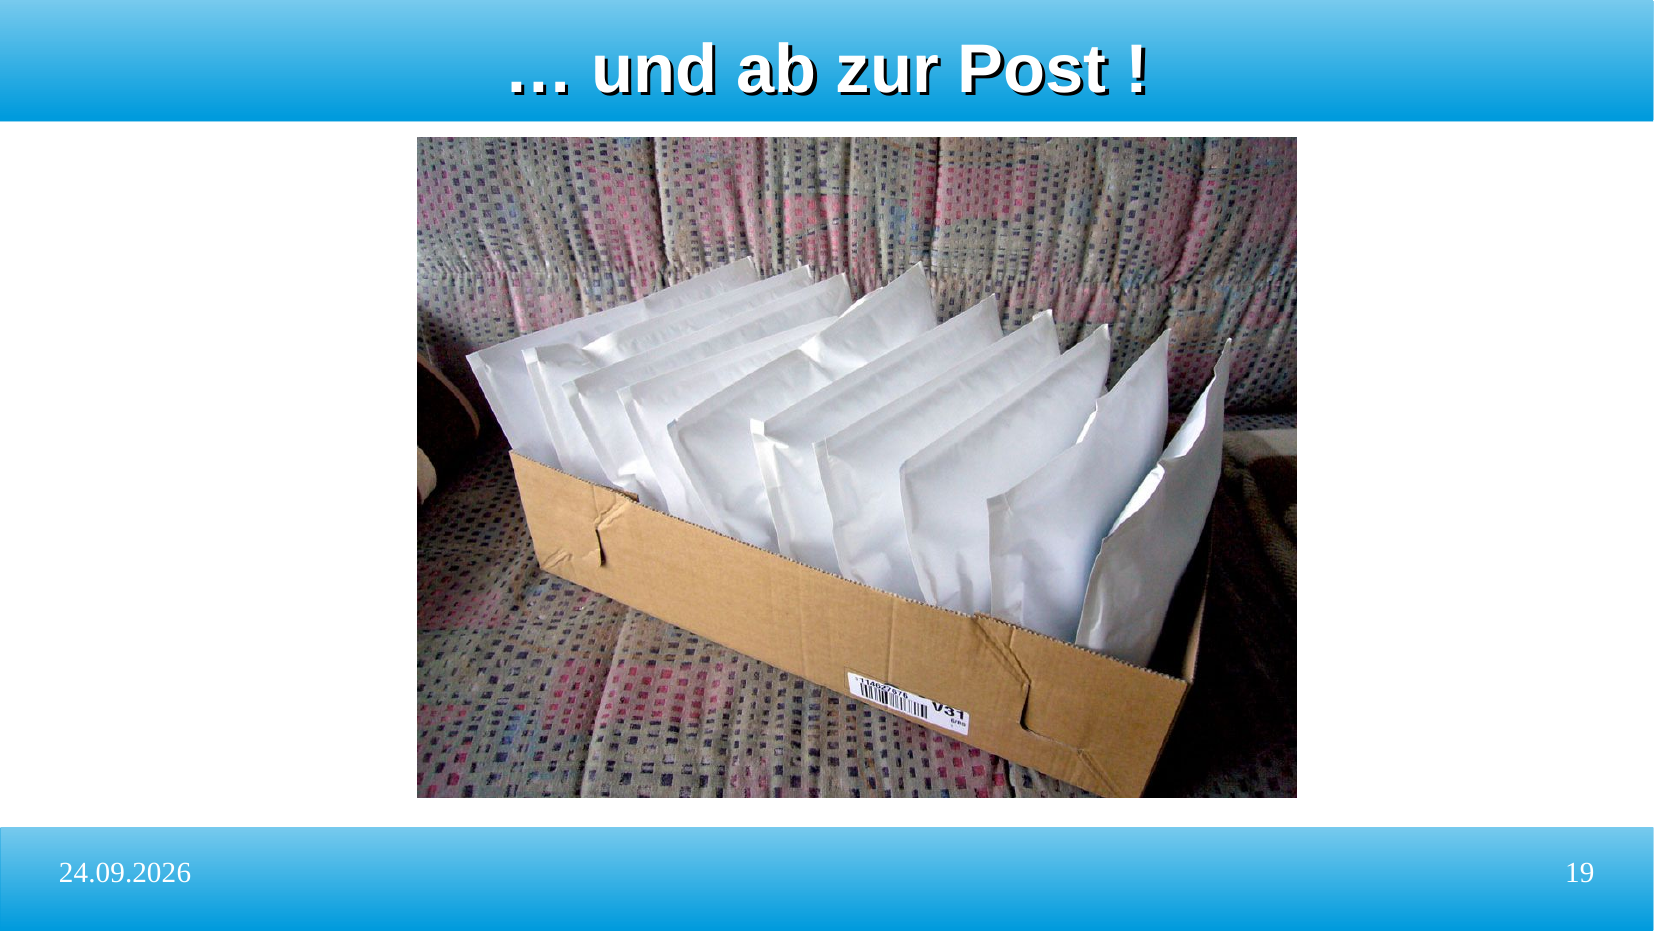

# … und ab zur Post !
19